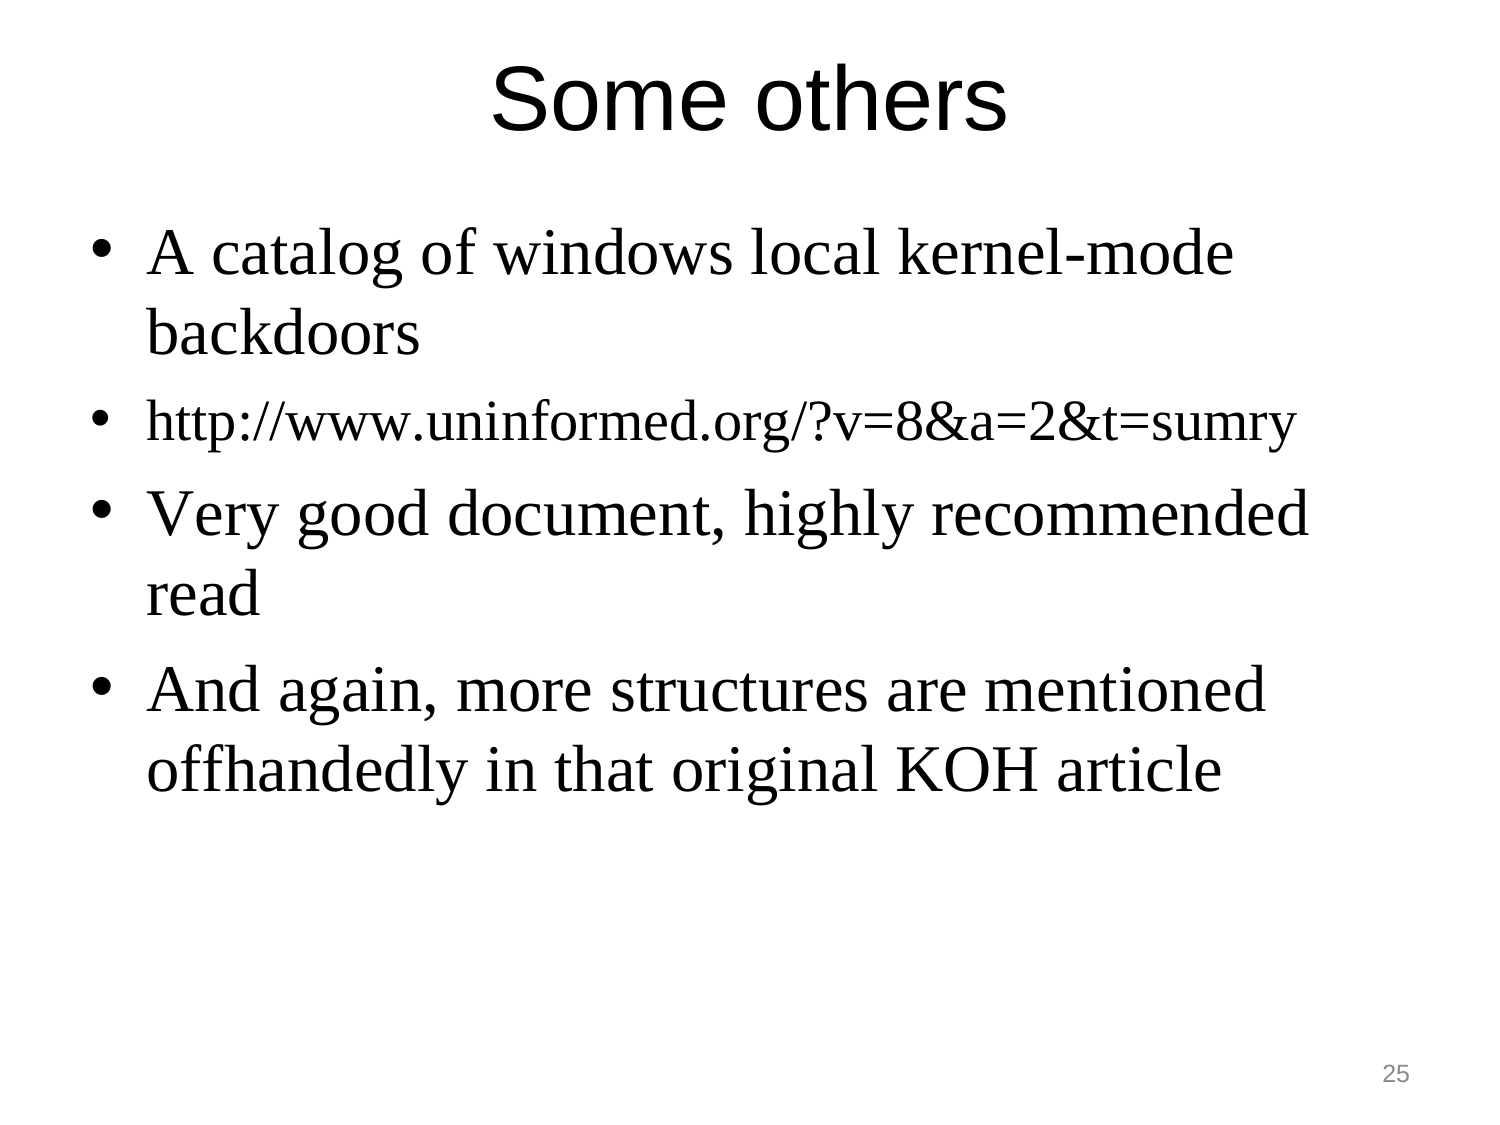

# Some others
A catalog of windows local kernel-mode backdoors
http://www.uninformed.org/?v=8&a=2&t=sumry
Very good document, highly recommended read
And again, more structures are mentioned offhandedly in that original KOH article